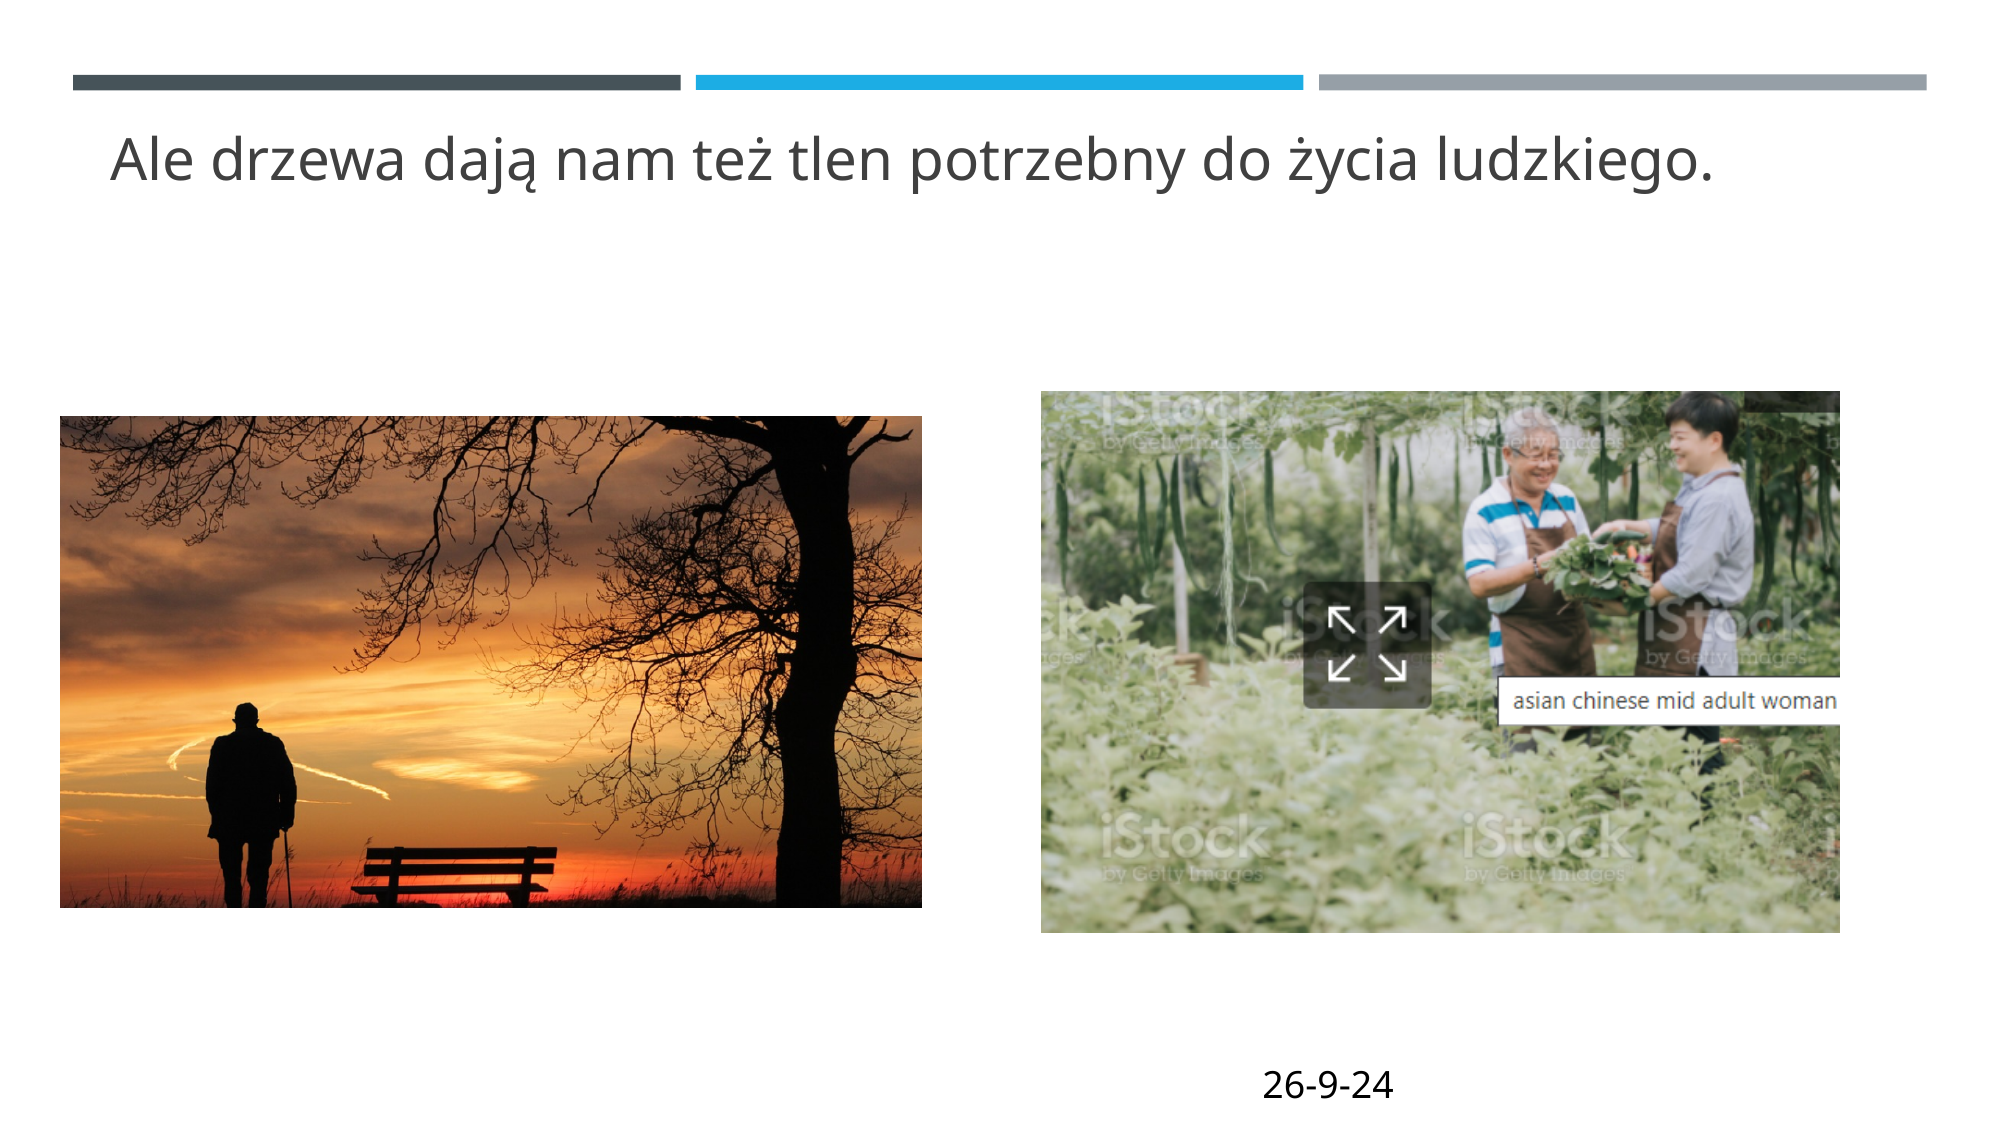

# Ale drzewa dają nam też tlen potrzebny do życia ludzkiego.
26-8-21